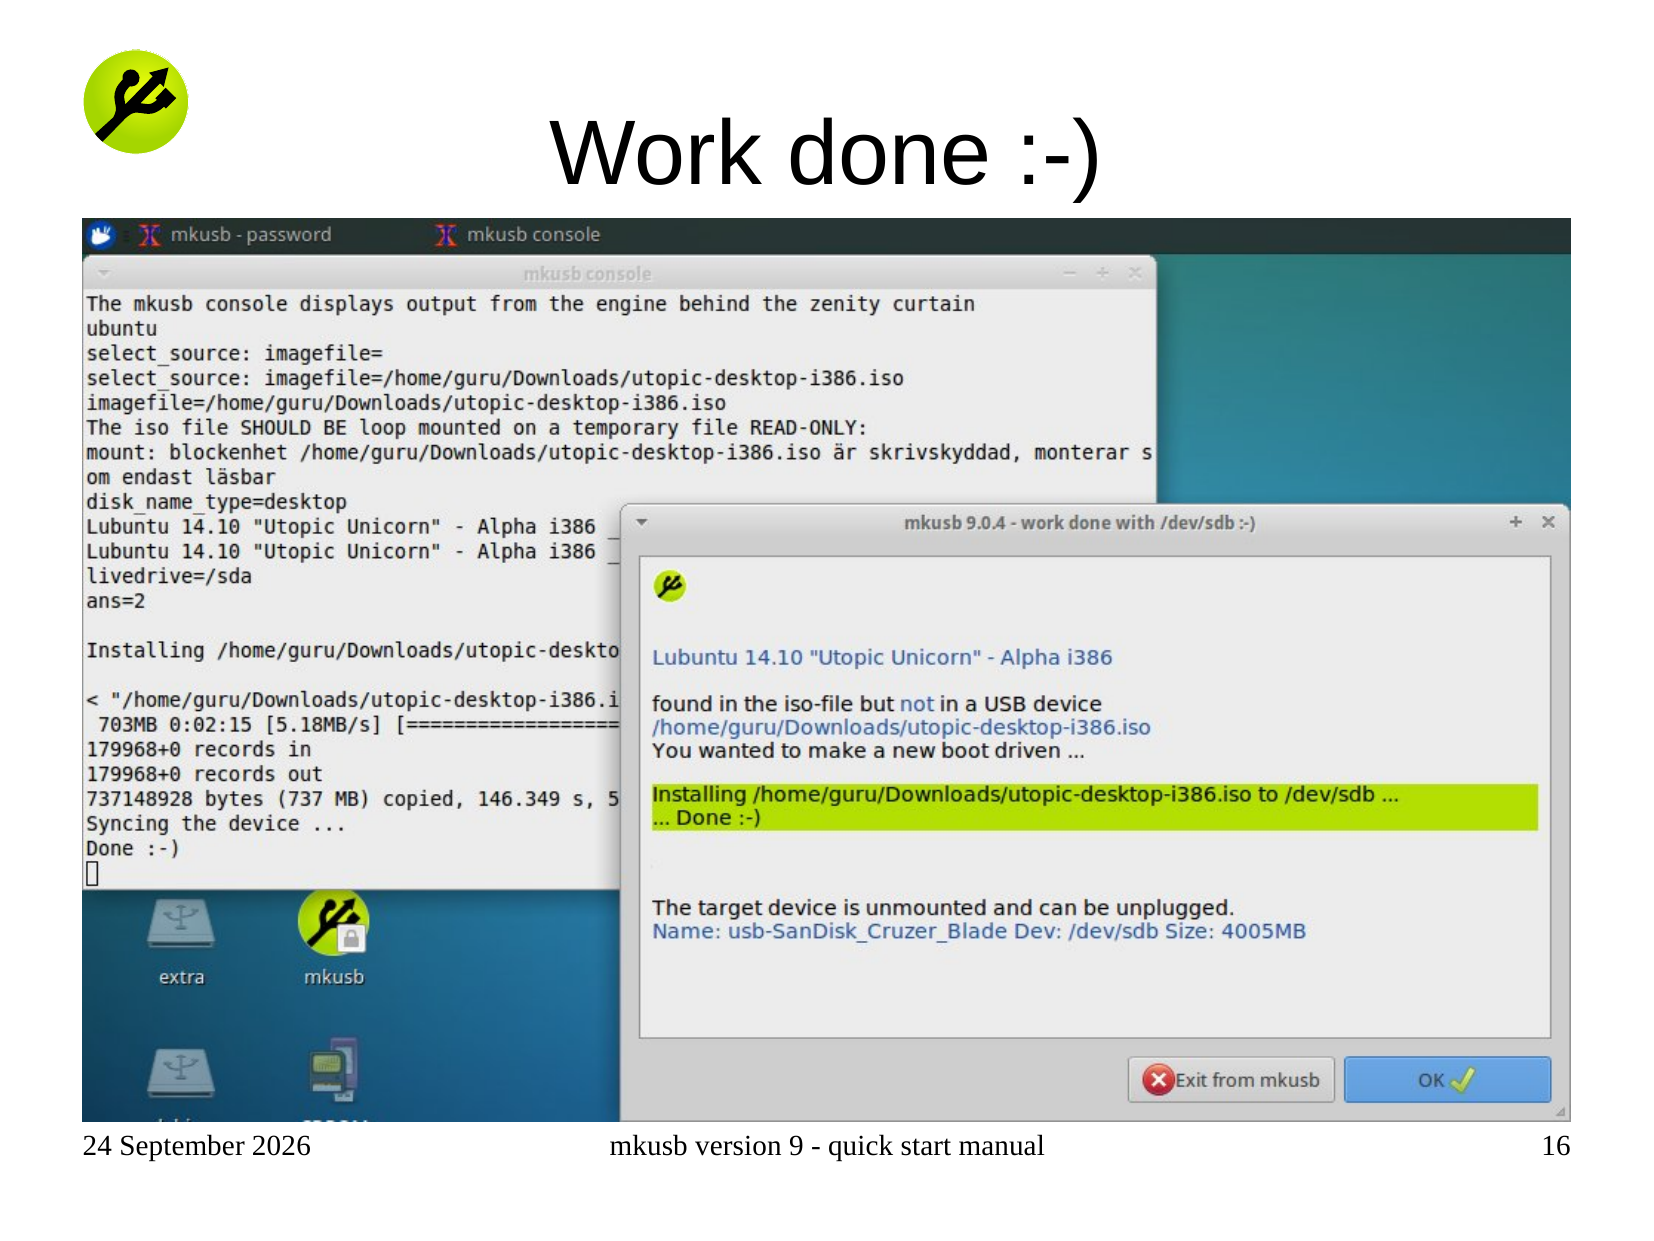

# Work done :-)
mkusb version 9 - quick start manual
16